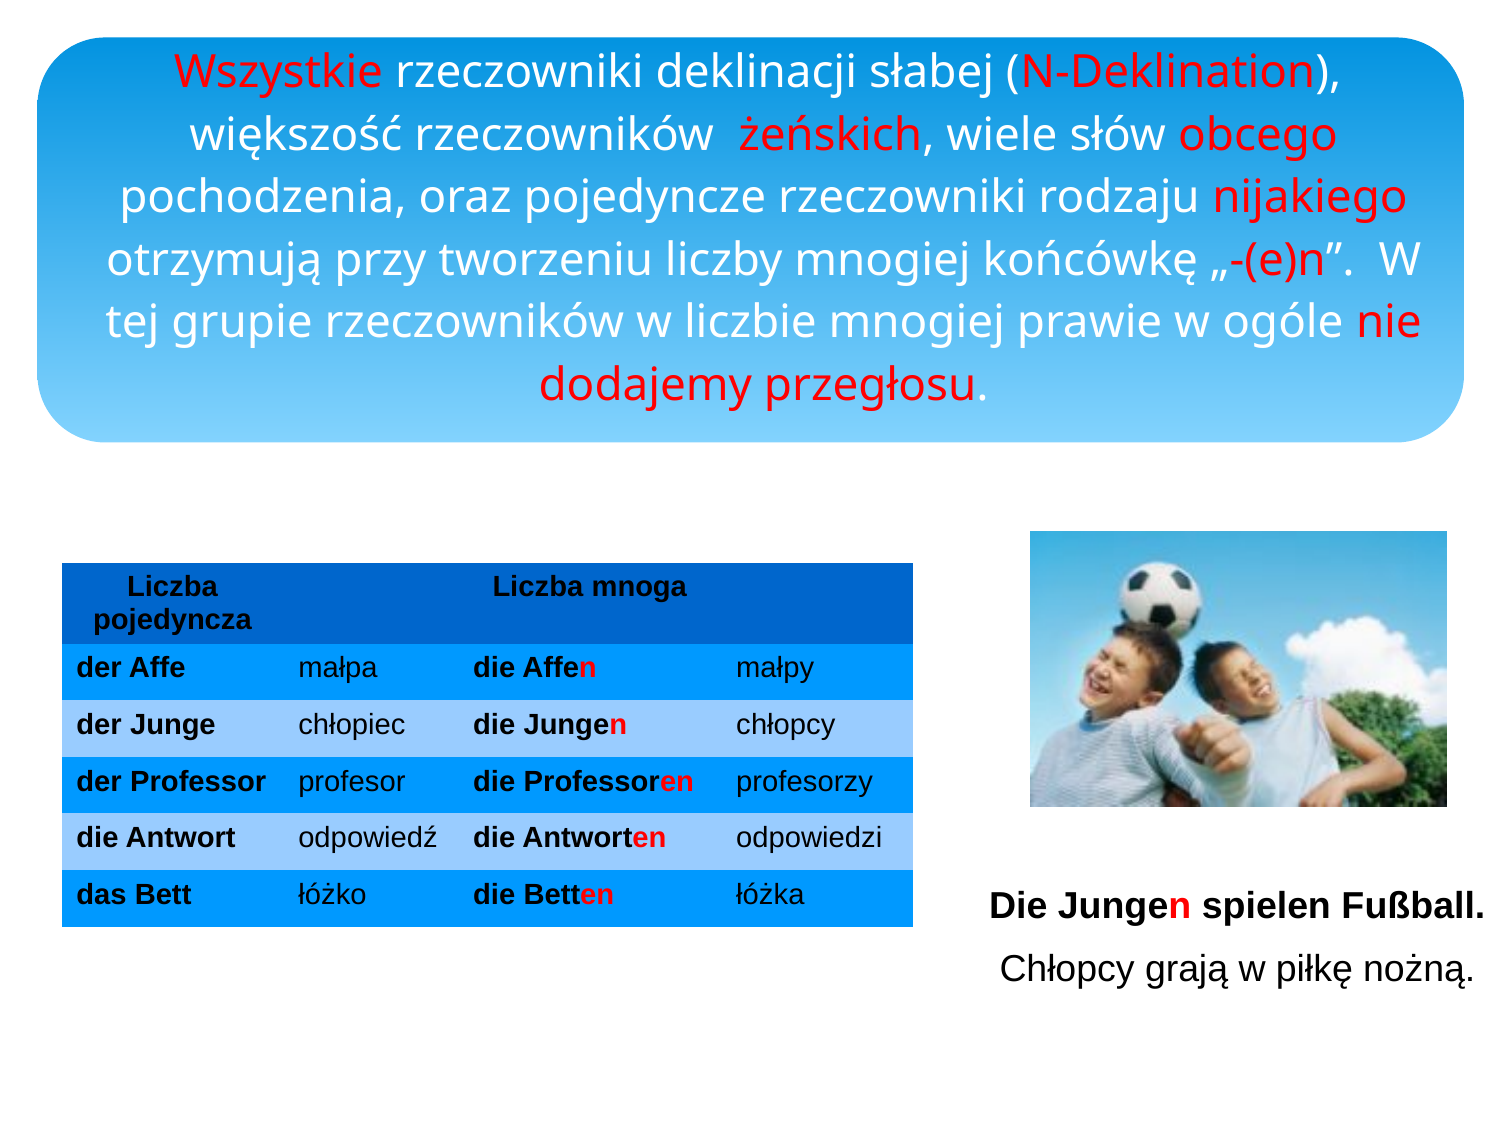

# Wszystkie rzeczowniki deklinacji słabej (N-Deklination), większość rzeczowników żeńskich, wiele słów obcego pochodzenia, oraz pojedyncze rzeczowniki rodzaju nijakiego otrzymują przy tworzeniu liczby mnogiej końcówkę „-(e)n”. W tej grupie rzeczowników w liczbie mnogiej prawie w ogóle nie dodajemy przegłosu.
| Liczba pojedyncza | | Liczba mnoga | |
| --- | --- | --- | --- |
| der Affe | małpa | die Affen | małpy |
| der Junge | chłopiec | die Jungen | chłopcy |
| der Professor | profesor | die Professoren | profesorzy |
| die Antwort | odpowiedź | die Antworten | odpowiedzi |
| das Bett | łóżko | die Betten | łóżka |
Die Jungen spielen Fußball.
Chłopcy grają w piłkę nożną.